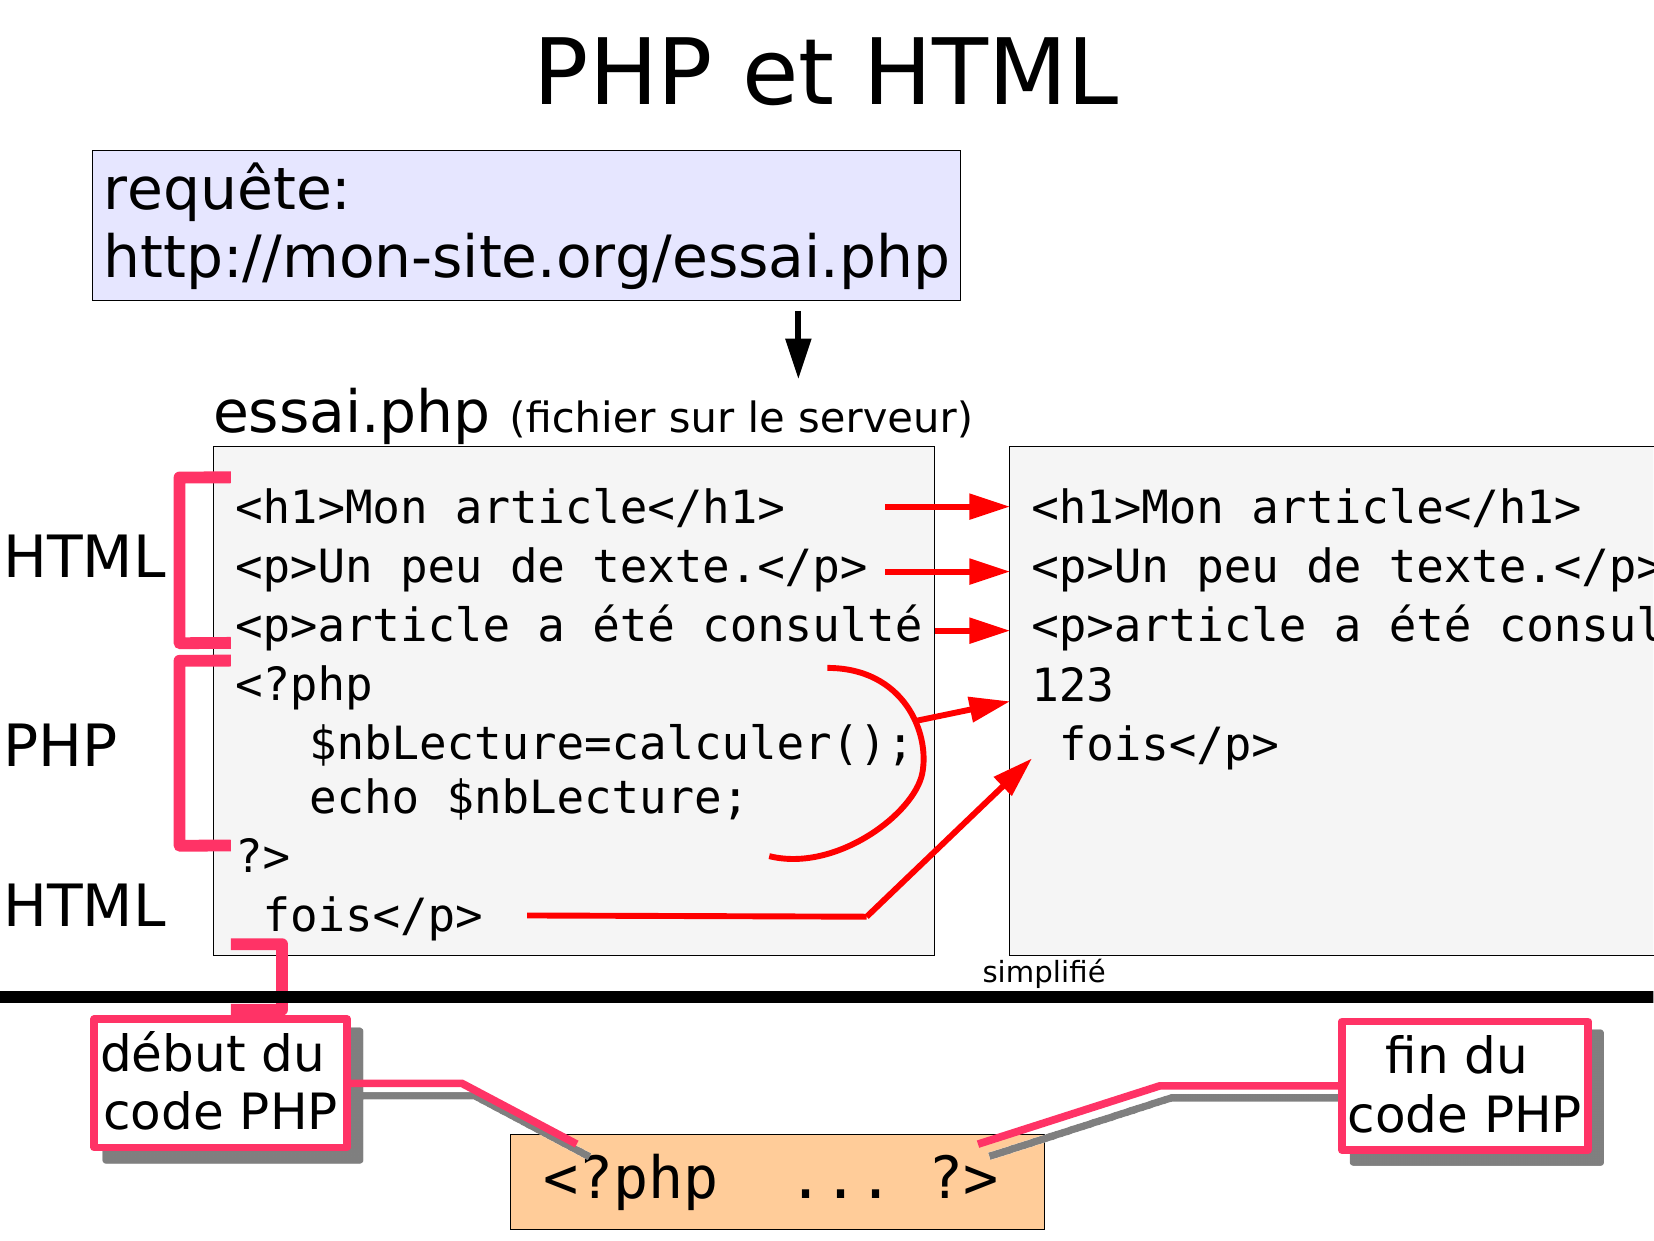

# PHP et HTML
requête:
http://mon-site.org/essai.php
essai.php (fichier sur le serveur)
<h1>Mon article</h1>
<p>Un peu de texte.</p>
<p>article a été consulté
<?php
	$nbLecture=calculer();
	echo $nbLecture;
?>
 fois</p>
<h1>Mon article</h1>
<p>Un peu de texte.</p>
<p>article a été consulté
123
 fois</p>
HTML
PHP
HTML
simplifié
<?php ... ?>